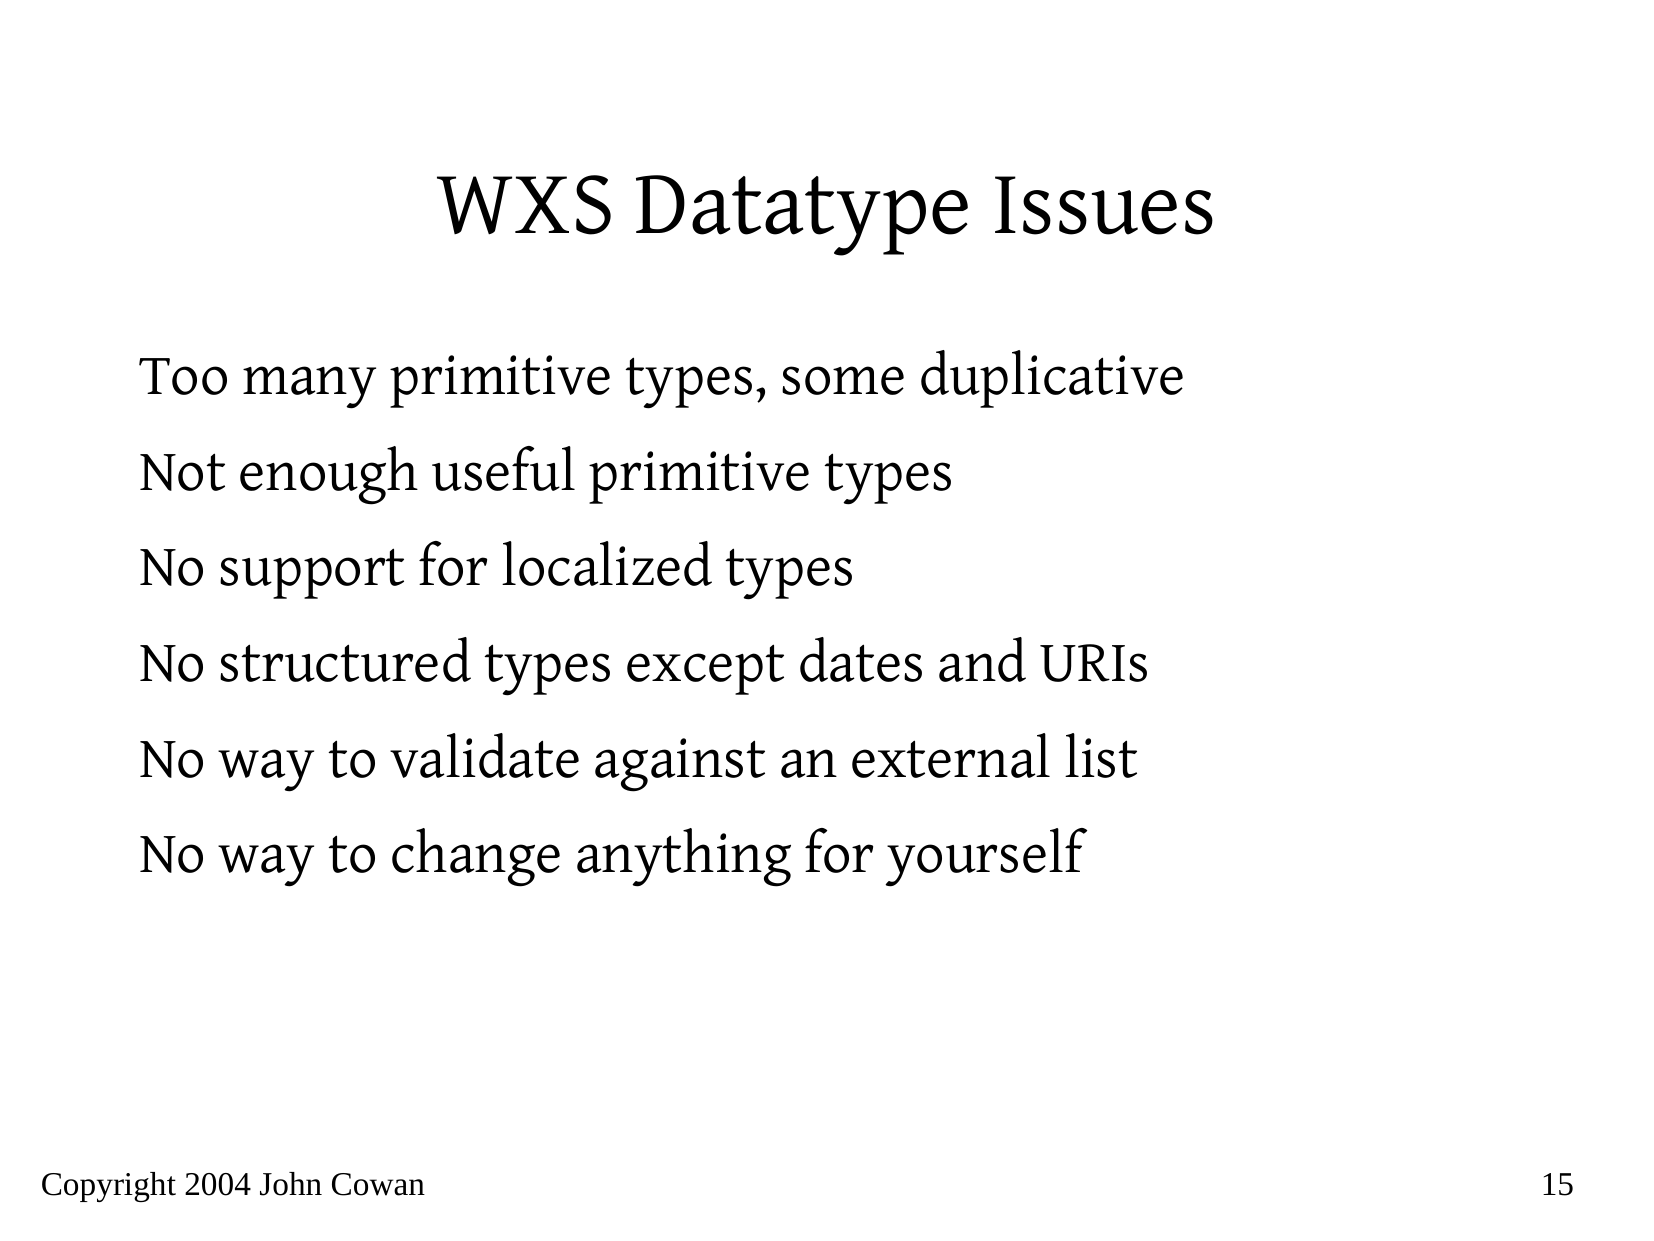

# WXS Datatype Issues
Too many primitive types, some duplicative
Not enough useful primitive types
No support for localized types
No structured types except dates and URIs
No way to validate against an external list
No way to change anything for yourself